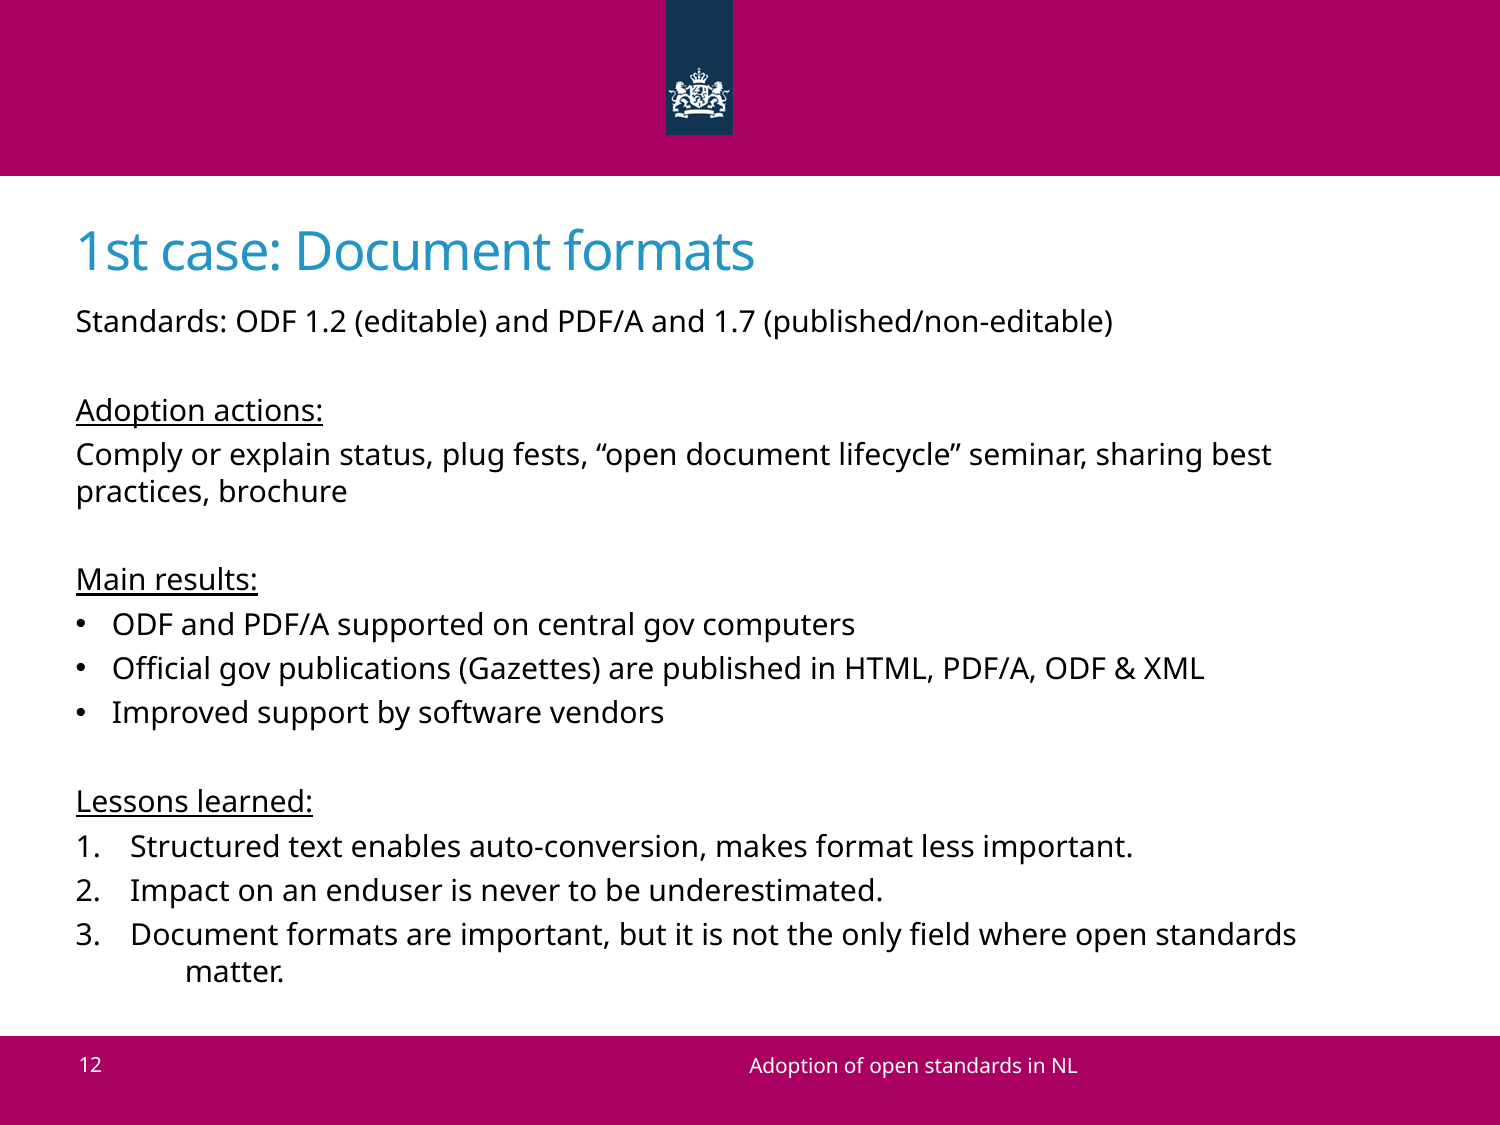

# 1st case: Document formats
Standards: ODF 1.2 (editable) and PDF/A and 1.7 (published/non-editable)
Adoption actions:
Comply or explain status, plug fests, “open document lifecycle” seminar, sharing best practices, brochure
Main results:
ODF and PDF/A supported on central gov computers
Official gov publications (Gazettes) are published in HTML, PDF/A, ODF & XML
Improved support by software vendors
Lessons learned:
Structured text enables auto-conversion, makes format less important.
Impact on an enduser is never to be underestimated.
Document formats are important, but it is not the only field where open standards matter.
Adoption of open standards in NL